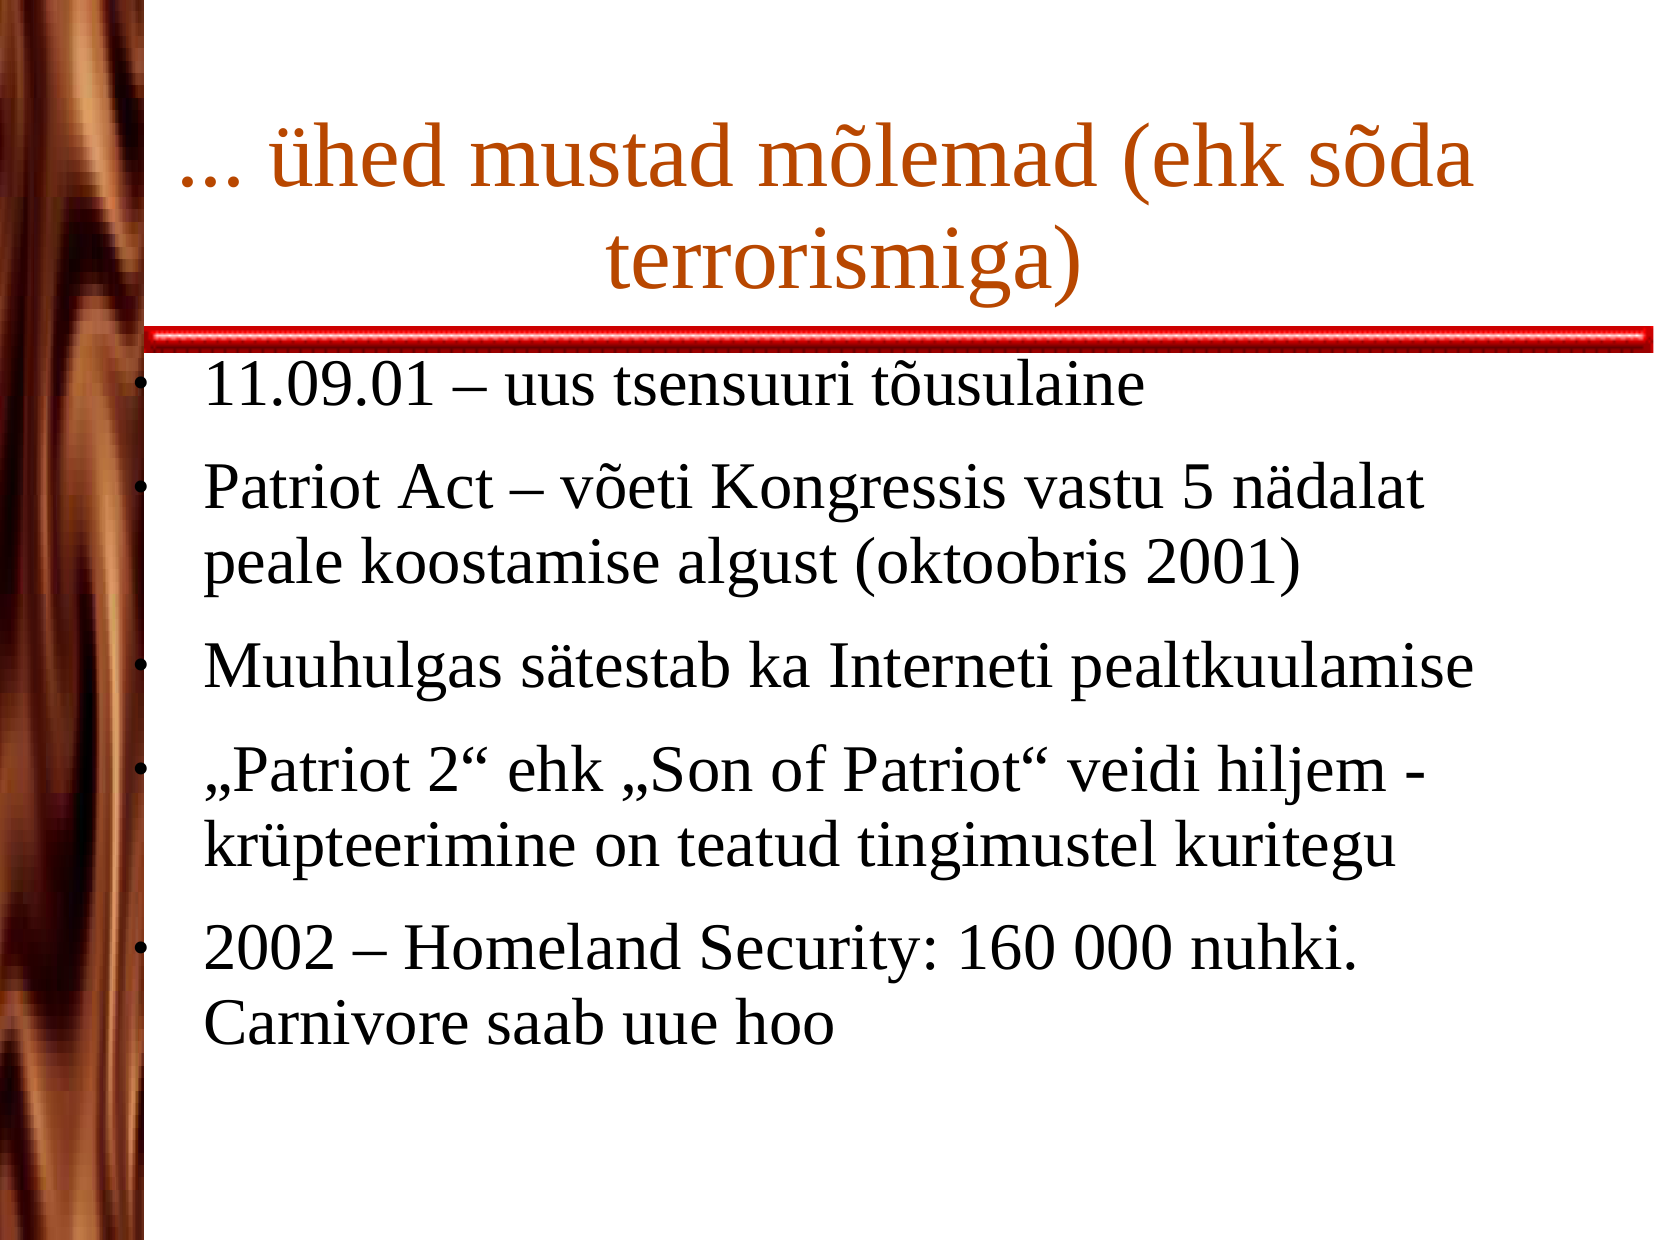

# ... ühed mustad mõlemad (ehk sõda terrorismiga)
11.09.01 – uus tsensuuri tõusulaine
Patriot Act – võeti Kongressis vastu 5 nädalat peale koostamise algust (oktoobris 2001)
Muuhulgas sätestab ka Interneti pealtkuulamise
„Patriot 2“ ehk „Son of Patriot“ veidi hiljem - krüpteerimine on teatud tingimustel kuritegu
2002 – Homeland Security: 160 000 nuhki. Carnivore saab uue hoo